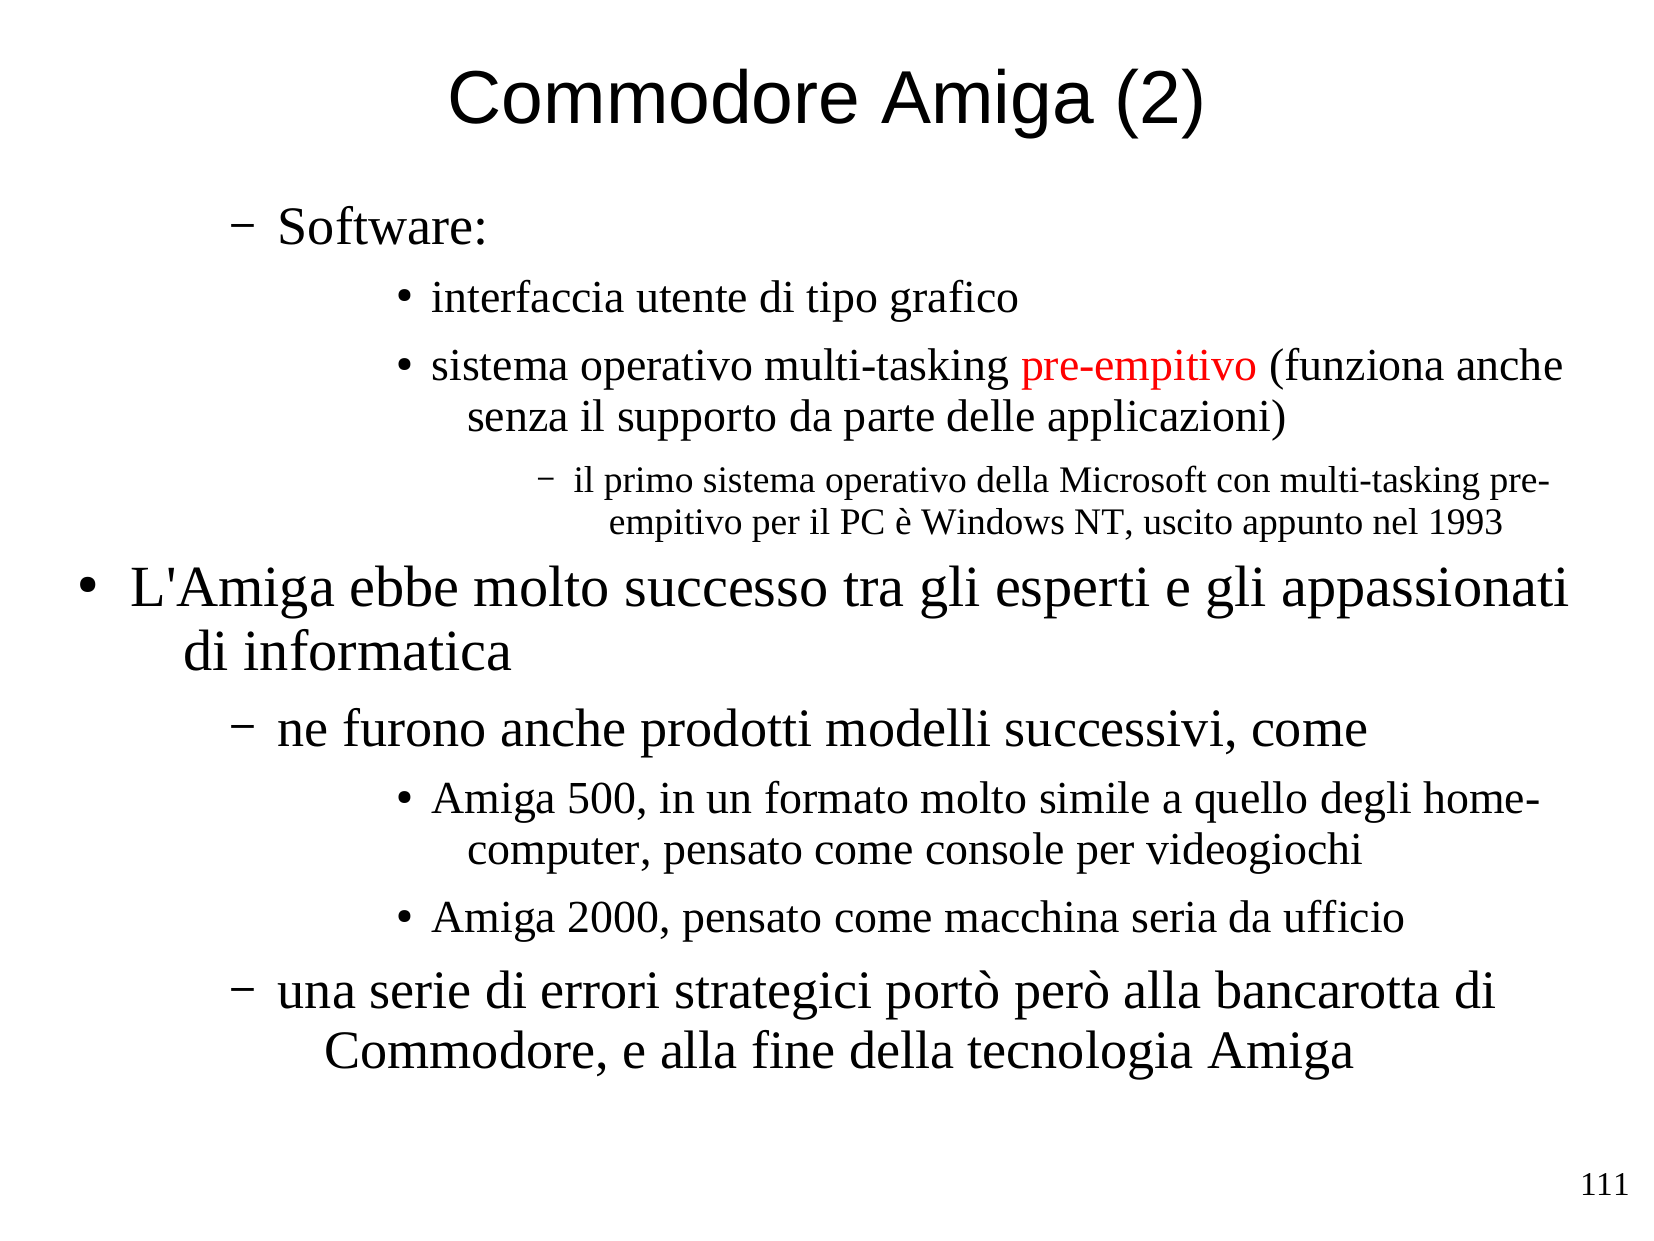

# Commodore Amiga (2)
Software:
interfaccia utente di tipo grafico
sistema operativo multi-tasking pre-empitivo (funziona anche senza il supporto da parte delle applicazioni)
il primo sistema operativo della Microsoft con multi-tasking pre-empitivo per il PC è Windows NT, uscito appunto nel 1993
L'Amiga ebbe molto successo tra gli esperti e gli appassionati di informatica
ne furono anche prodotti modelli successivi, come
Amiga 500, in un formato molto simile a quello degli home-computer, pensato come console per videogiochi
Amiga 2000, pensato come macchina seria da ufficio
una serie di errori strategici portò però alla bancarotta di Commodore, e alla fine della tecnologia Amiga